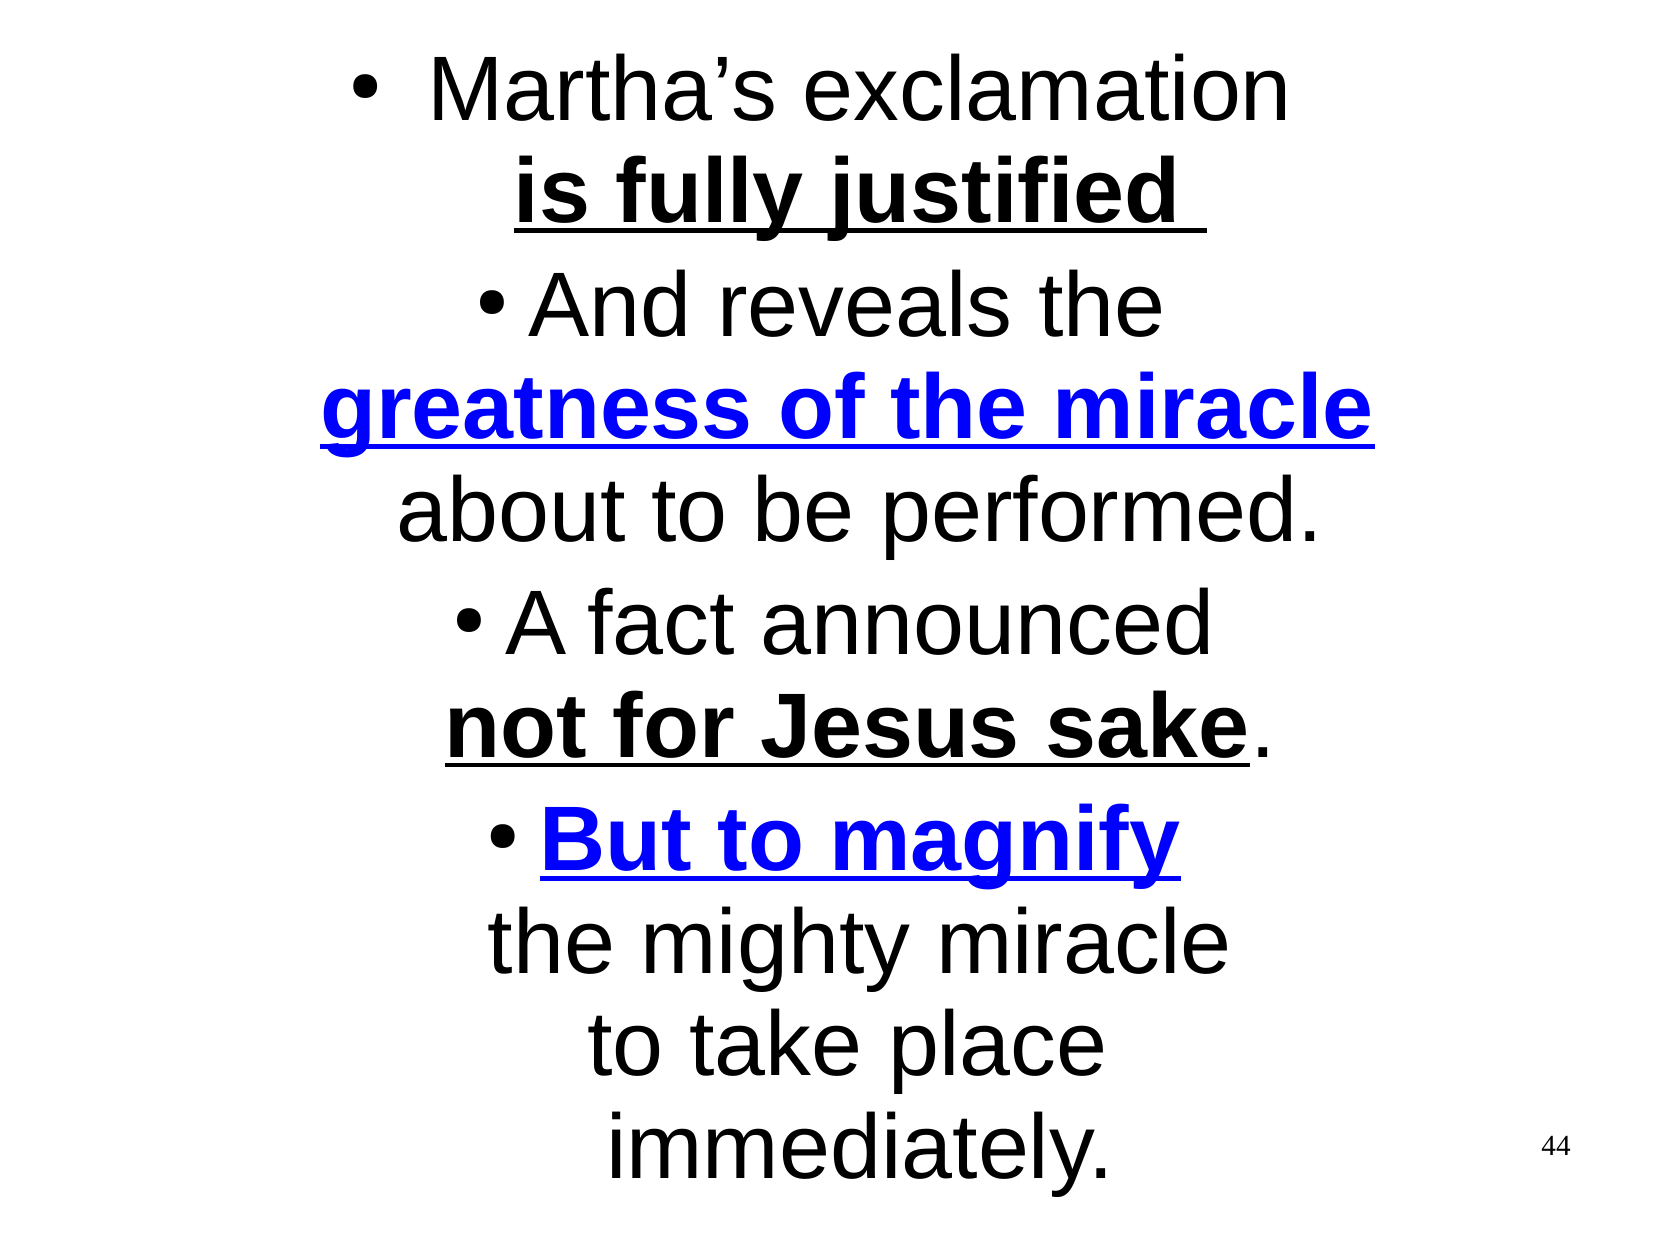

# Martha’s exclamation is fully justified
And reveals the
greatness of the miracle
about to be performed.
A fact announced
not for Jesus sake.
But to magnify
the mighty miracle
to take place
immediately.
44